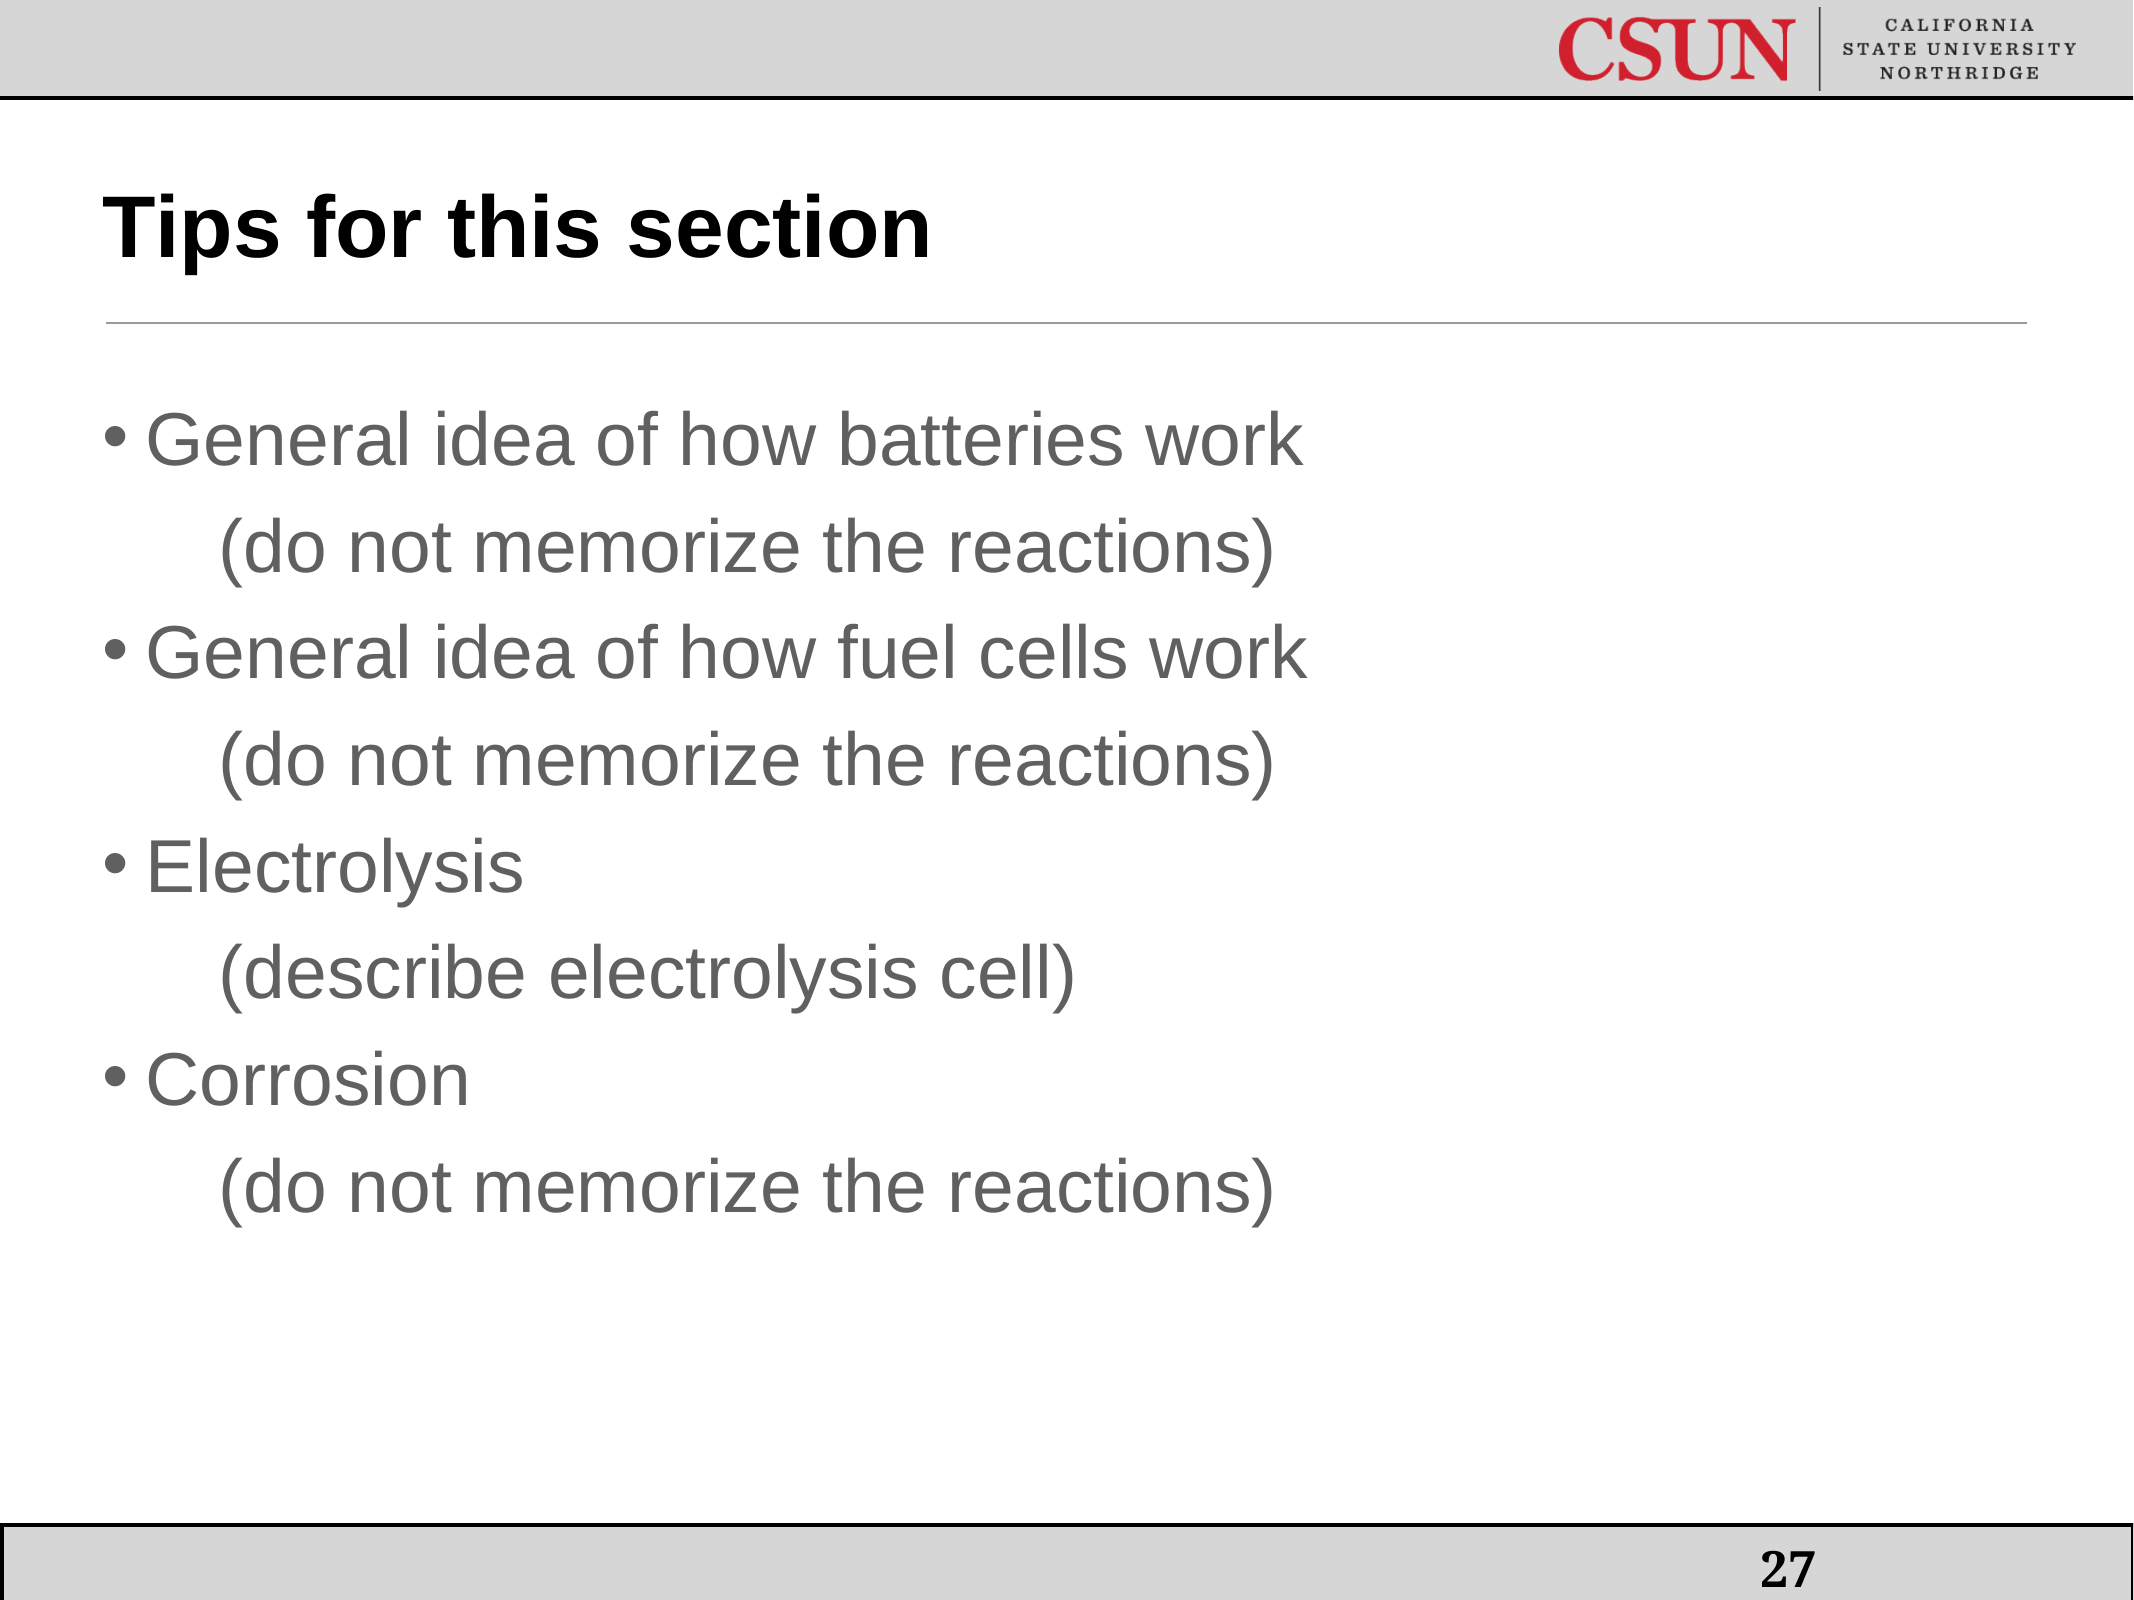

# Tips for this section
General idea of how batteries work
(do not memorize the reactions)
General idea of how fuel cells work
(do not memorize the reactions)
Electrolysis
(describe electrolysis cell)
Corrosion
(do not memorize the reactions)
27